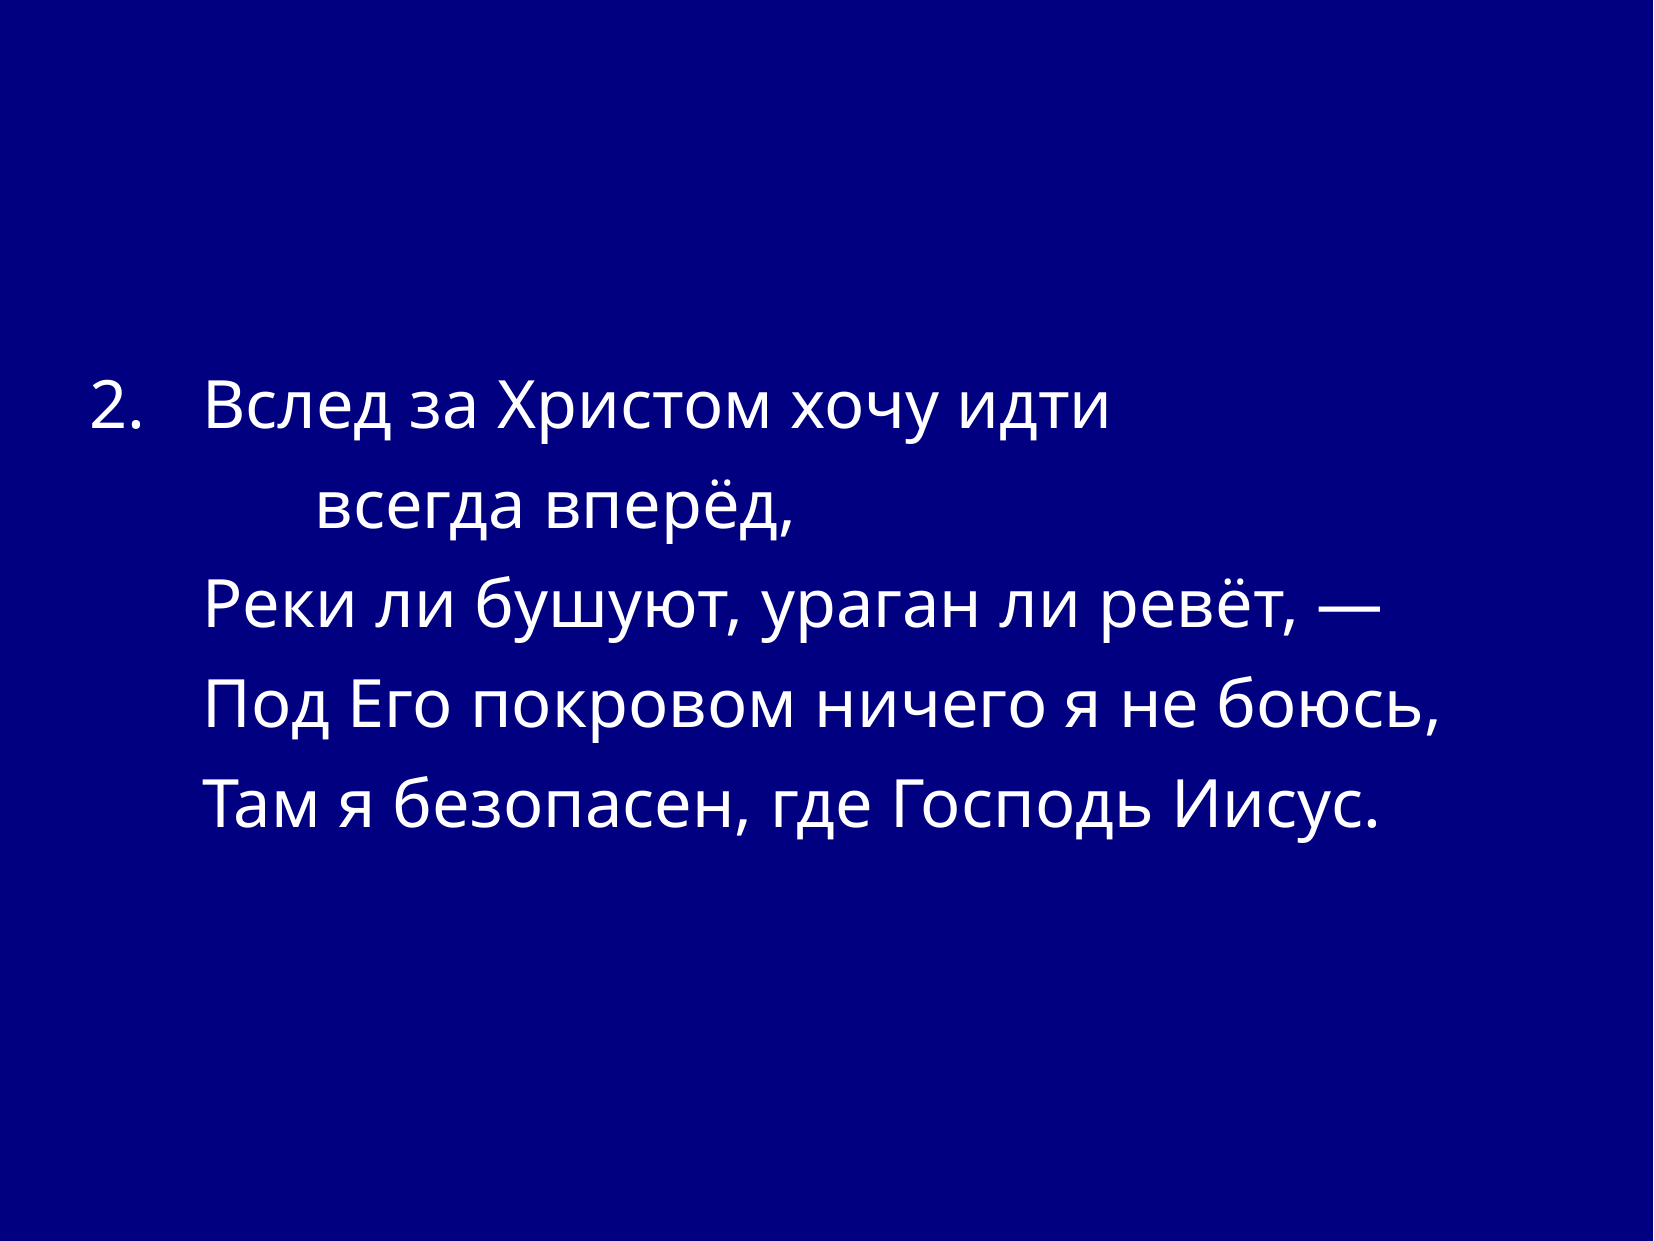

2.	Вслед за Христом хочу идти
		всегда вперёд,
	Реки ли бушуют, ураган ли ревёт, —
	Под Его покровом ничего я не боюсь,
	Там я безопасен, где Господь Иисус.